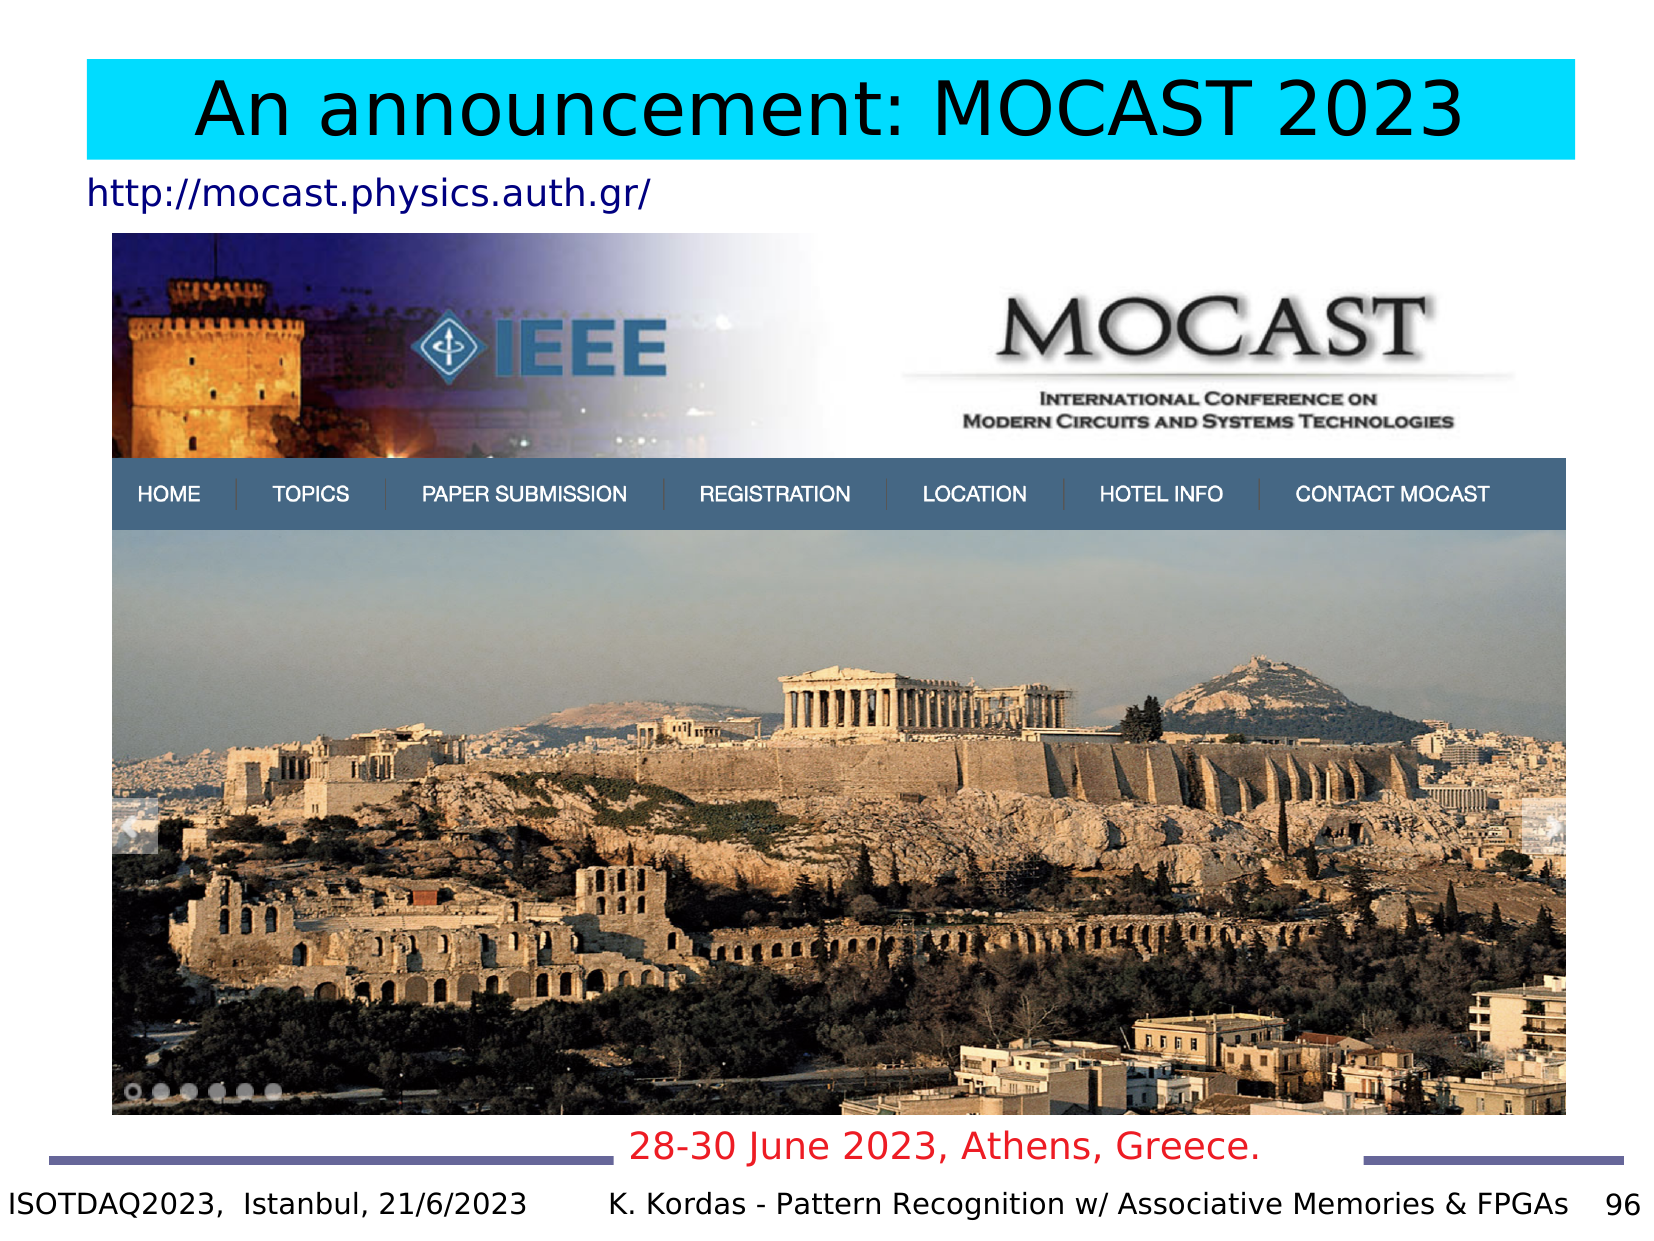

# An announcement: MOCAST 2023
http://mocast.physics.auth.gr/
28-30 June 2023, Athens, Greece.
ISOTDAQ2023, Istanbul, 21/6/2023
K. Kordas - Pattern Recognition w/ Associative Memories & FPGAs
96